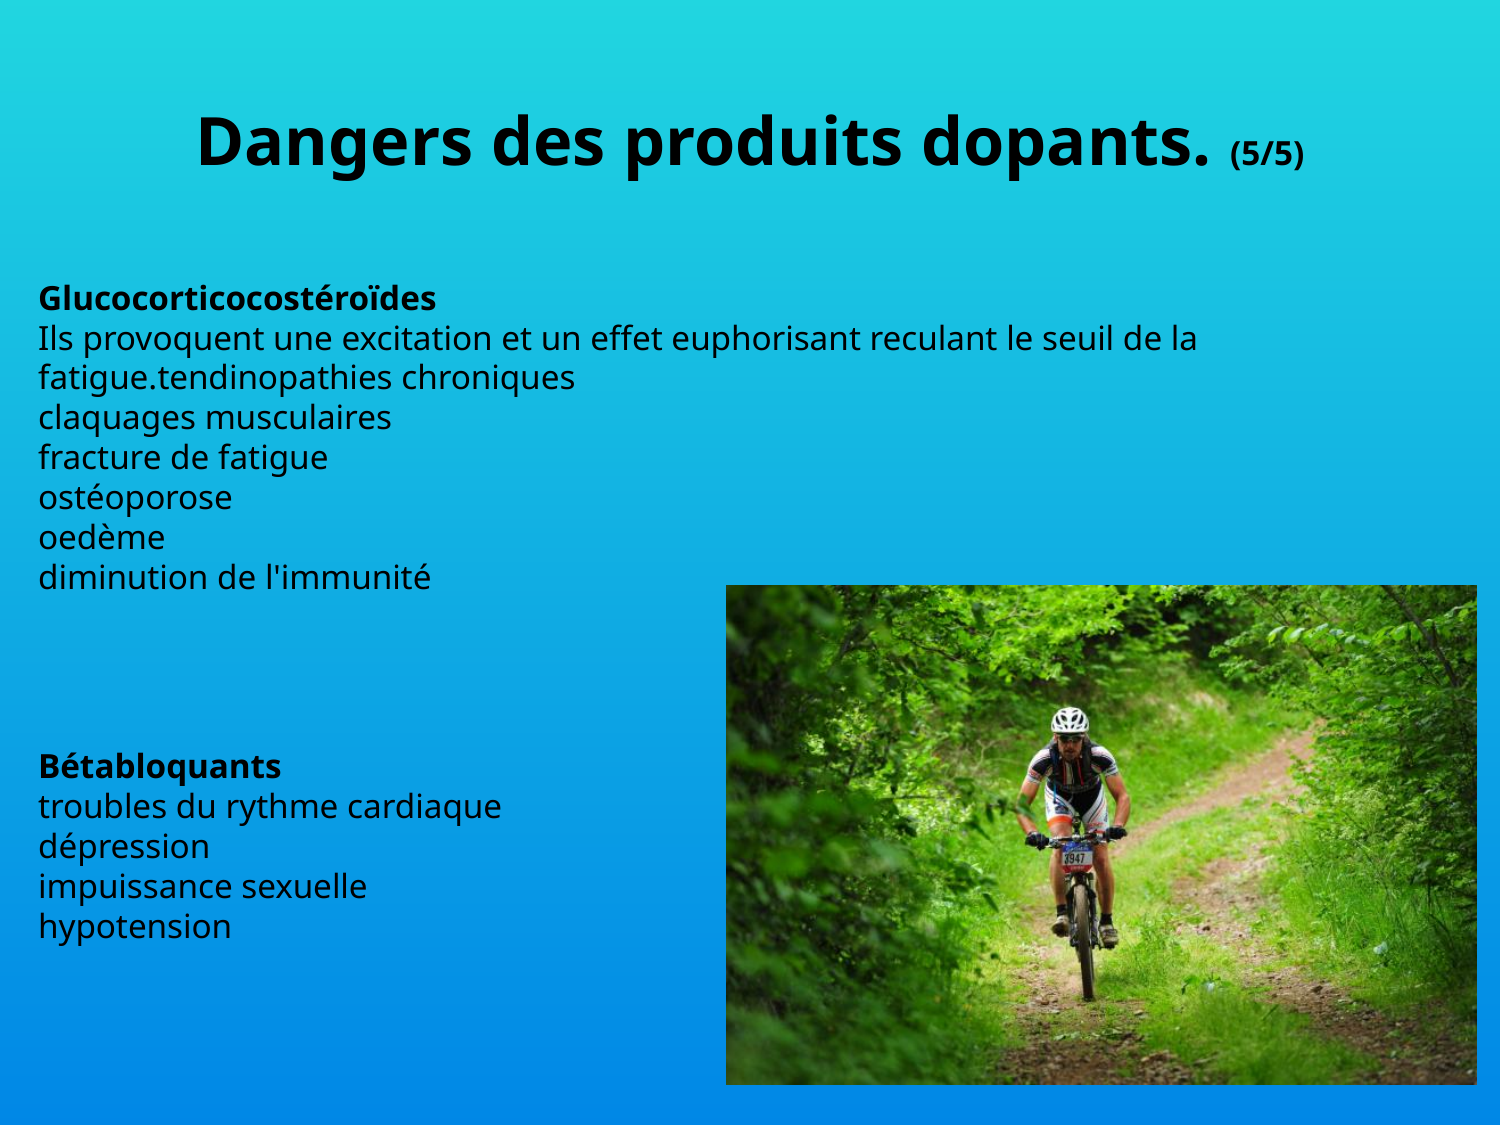

# Dangers des produits dopants. (5/5)
Glucocorticocostéroïdes
Ils provoquent une excitation et un effet euphorisant reculant le seuil de la fatigue.tendinopathies chroniques
claquages musculaires
fracture de fatigue
ostéoporose
oedème
diminution de l'immunité
Bétabloquants
troubles du rythme cardiaque
dépression
impuissance sexuelle
hypotension